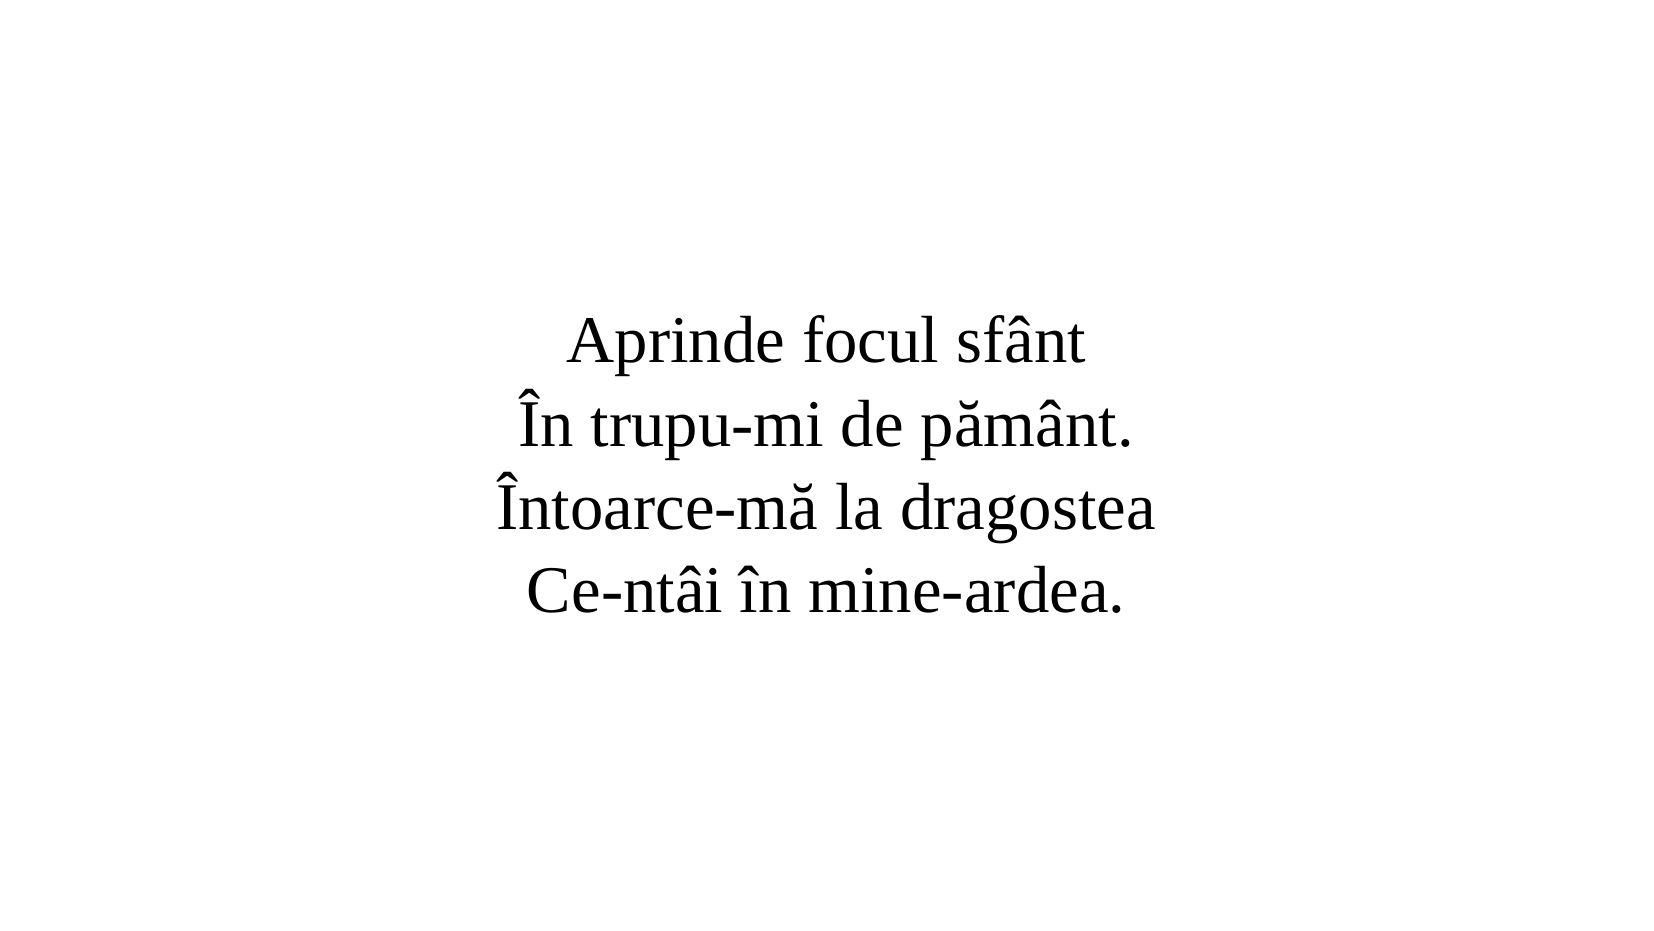

# Aprinde focul sfânt
În trupu-mi de pământ.
Întoarce-mă la dragostea
Ce-ntâi în mine-ardea.